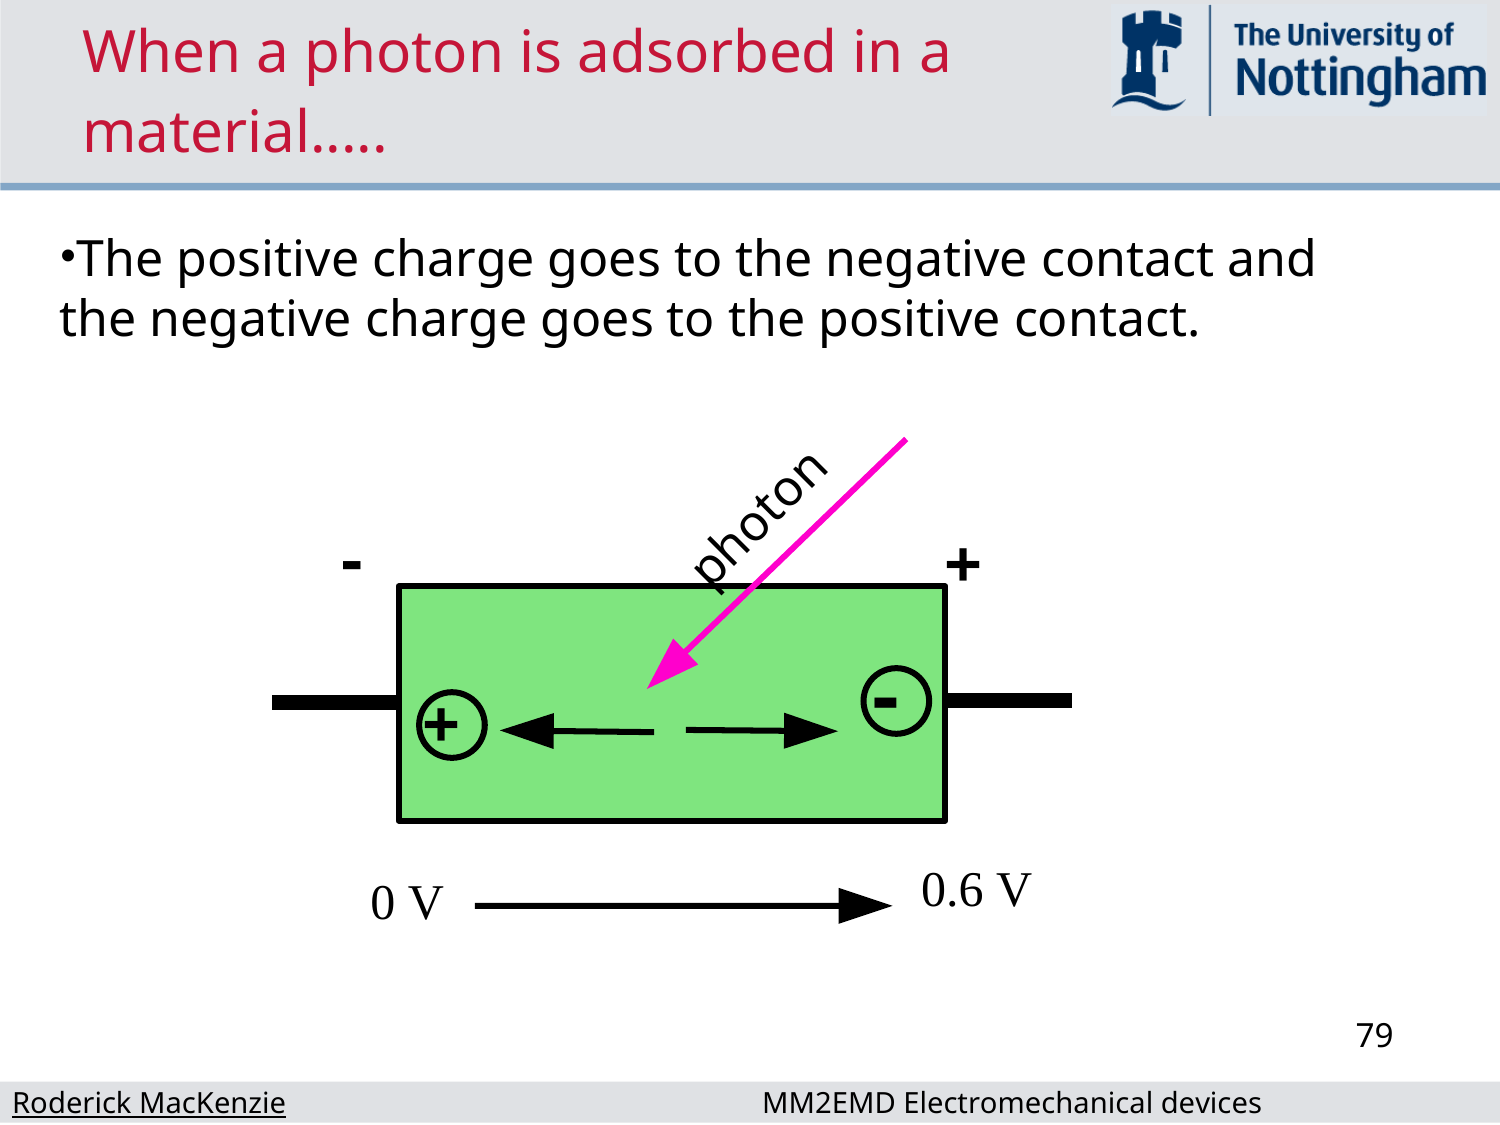

# When a photon is adsorbed in a material.....
The positive charge goes to the negative contact and the negative charge goes to the positive contact.
photon
-
+
-
+
0.6 V
0 V